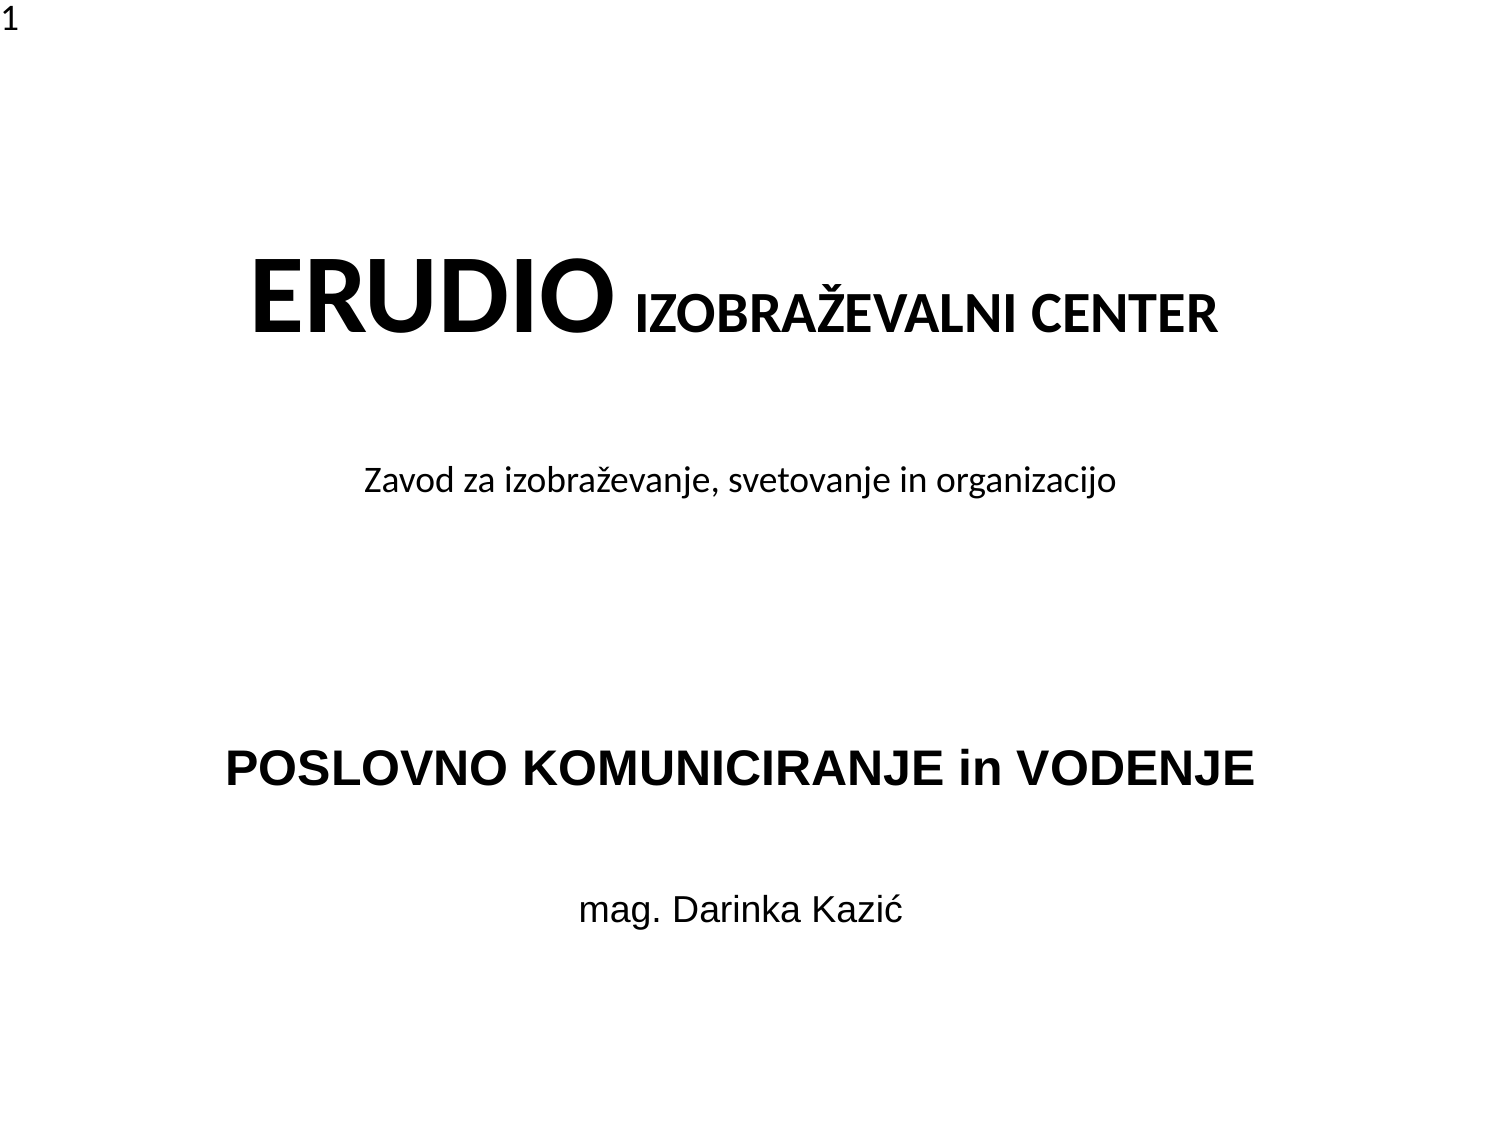

ERUDIO IZOBRAŽEVALNI CENTER
Zavod za izobraževanje, svetovanje in organizacijo
 
POSLOVNO KOMUNICIRANJE in VODENJE
mag. Darinka Kazić